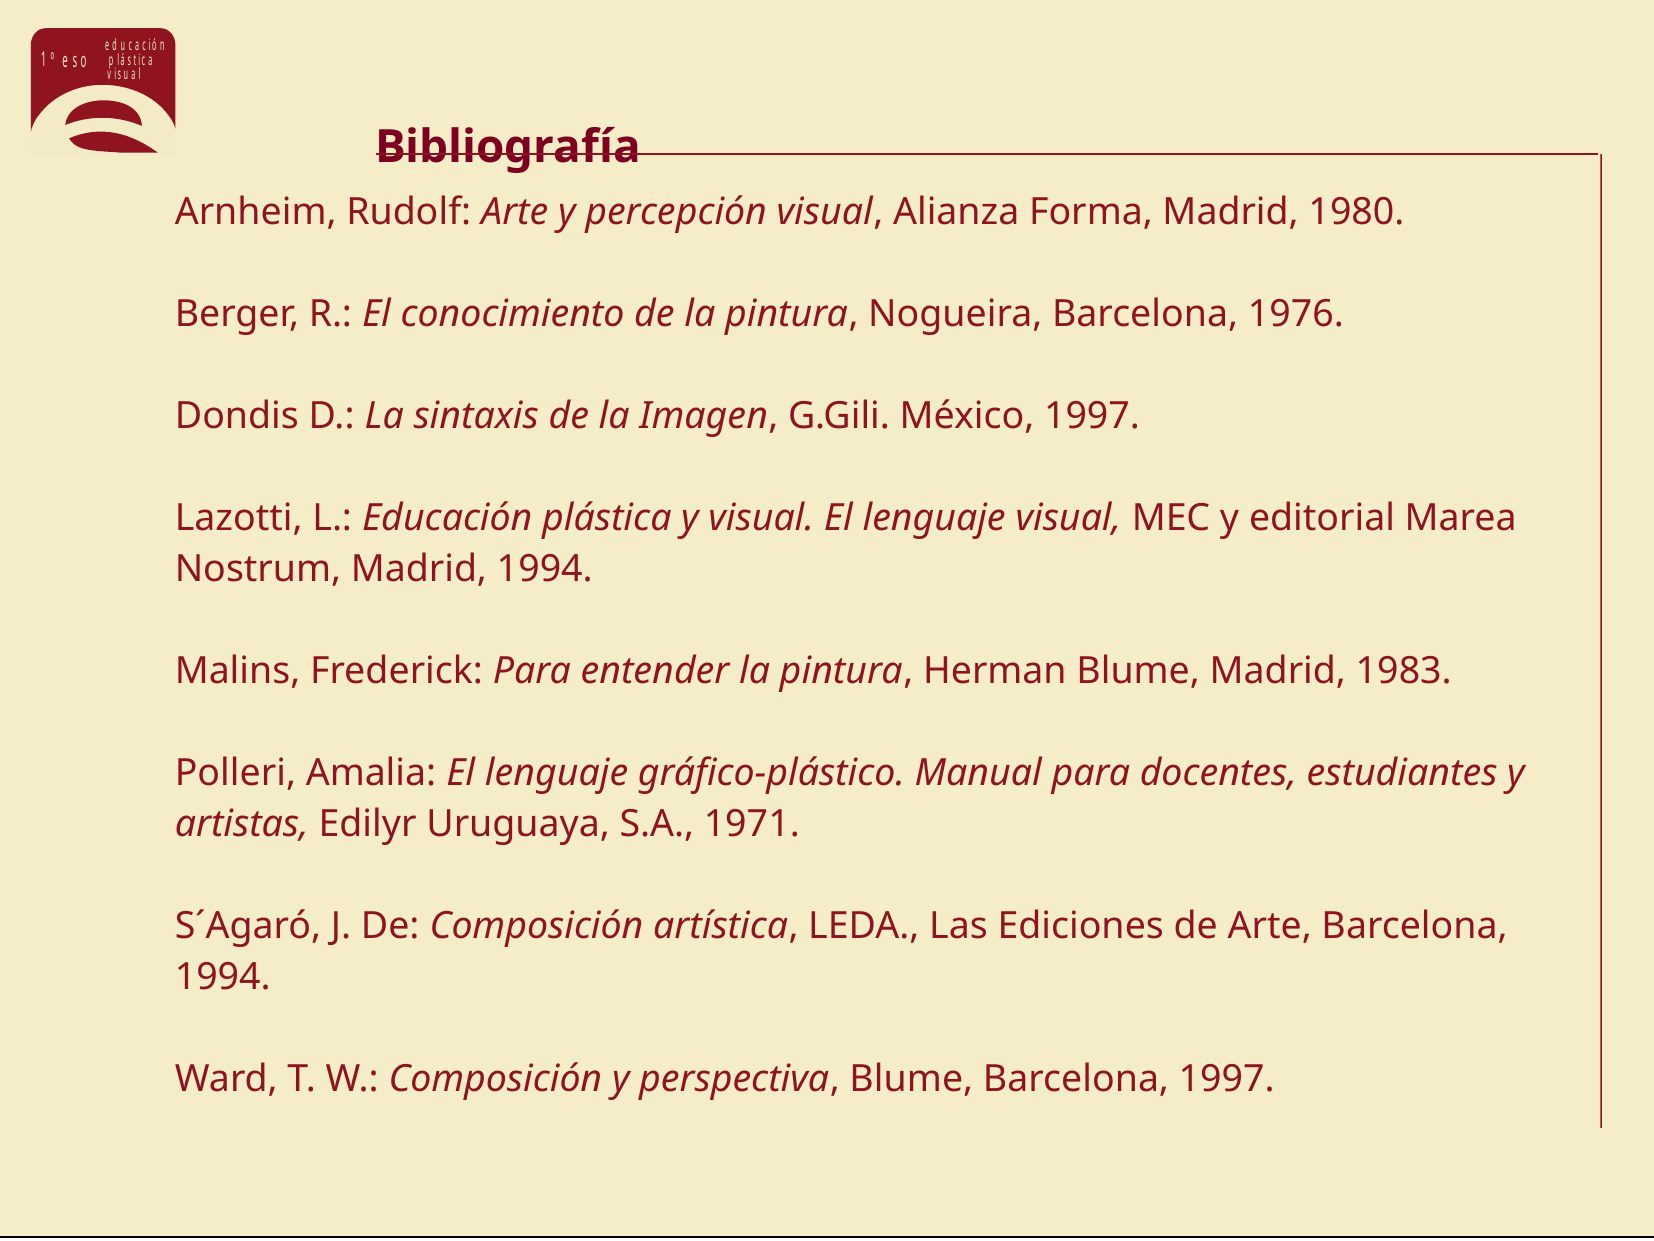

Bibliografía
Arnheim, Rudolf: Arte y percepción visual, Alianza Forma, Madrid, 1980.
Berger, R.: El conocimiento de la pintura, Nogueira, Barcelona, 1976.
Dondis D.: La sintaxis de la Imagen, G.Gili. México, 1997.
Lazotti, L.: Educación plástica y visual. El lenguaje visual, MEC y editorial Marea Nostrum, Madrid, 1994.
Malins, Frederick: Para entender la pintura, Herman Blume, Madrid, 1983.
Polleri, Amalia: El lenguaje gráfico-plástico. Manual para docentes, estudiantes y artistas, Edilyr Uruguaya, S.A., 1971.
S´Agaró, J. De: Composición artística, LEDA., Las Ediciones de Arte, Barcelona, 1994.
Ward, T. W.: Composición y perspectiva, Blume, Barcelona, 1997.
#